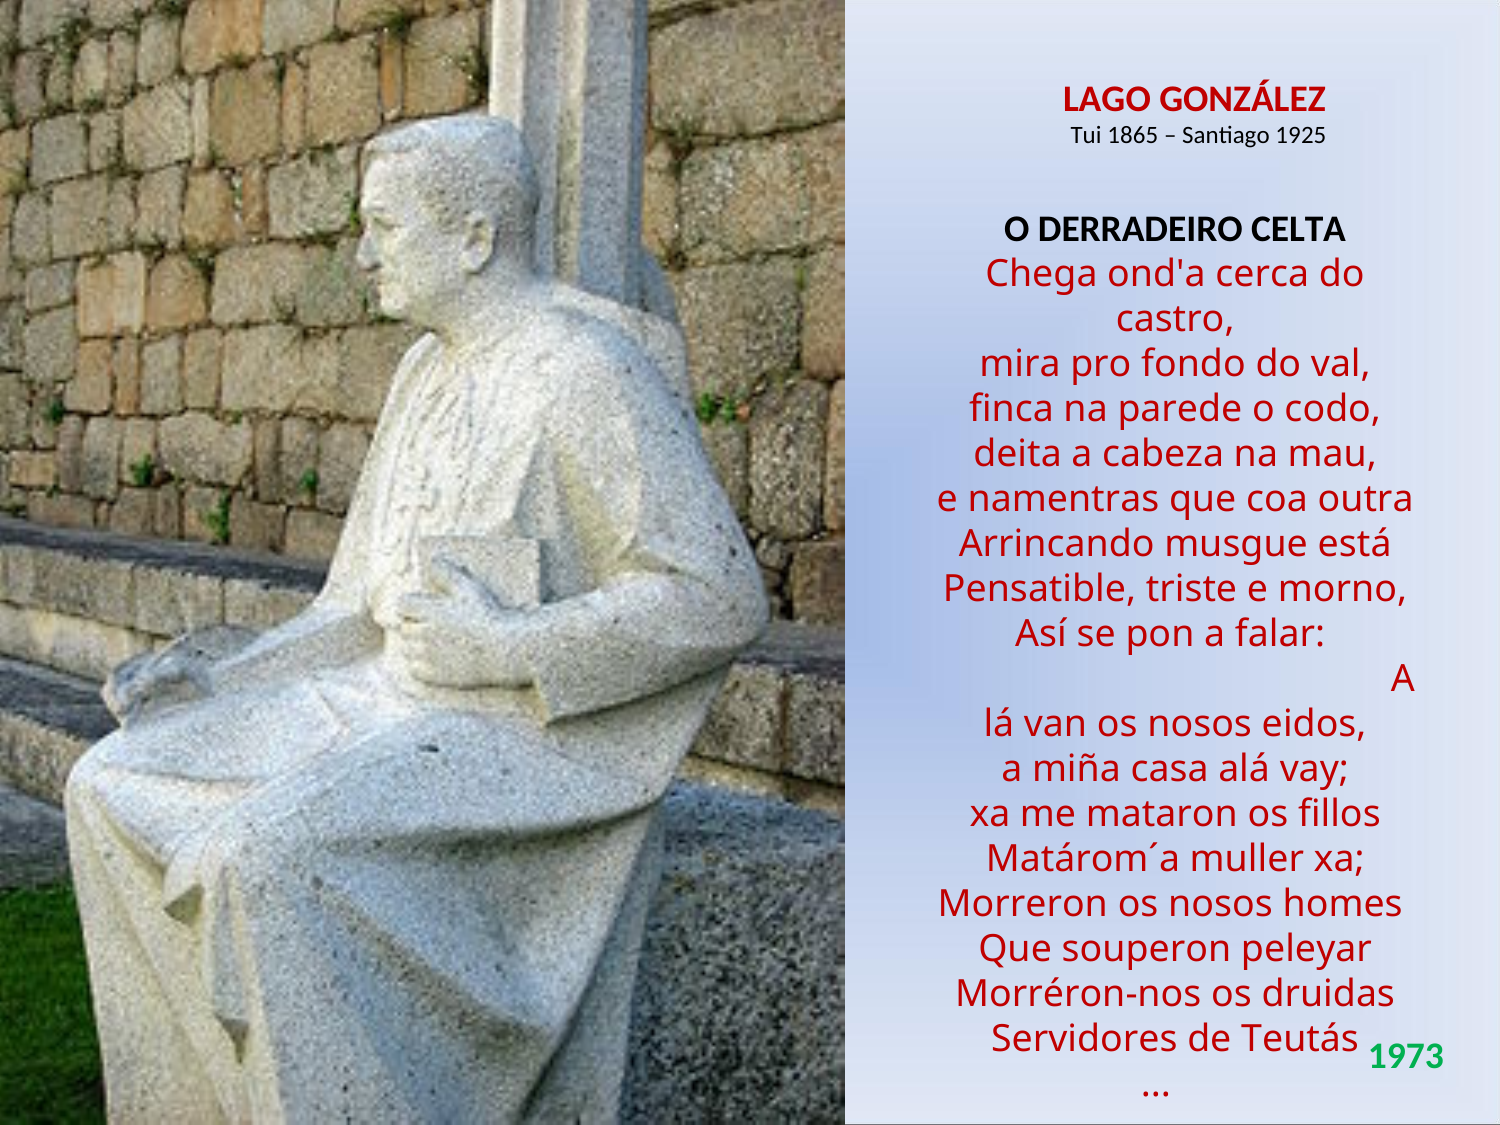

LAGO GONZÁLEZ
Tui 1865 – Santiago 1925
O DERRADEIRO CELTA
Chega ond'a cerca do castro,
mira pro fondo do val,
finca na parede o codo,
deita a cabeza na mau,
e namentras que coa outra
Arrincando musgue está
Pensatible, triste e morno,
Así se pon a falar:
                                               Alá van os nosos eidos,
a miña casa alá vay;
xa me mataron os fillos
Matárom´a muller xa;
Morreron os nosos homes
Que souperon peleyar
Morréron-nos os druidas
Servidores de Teutás
...
1973